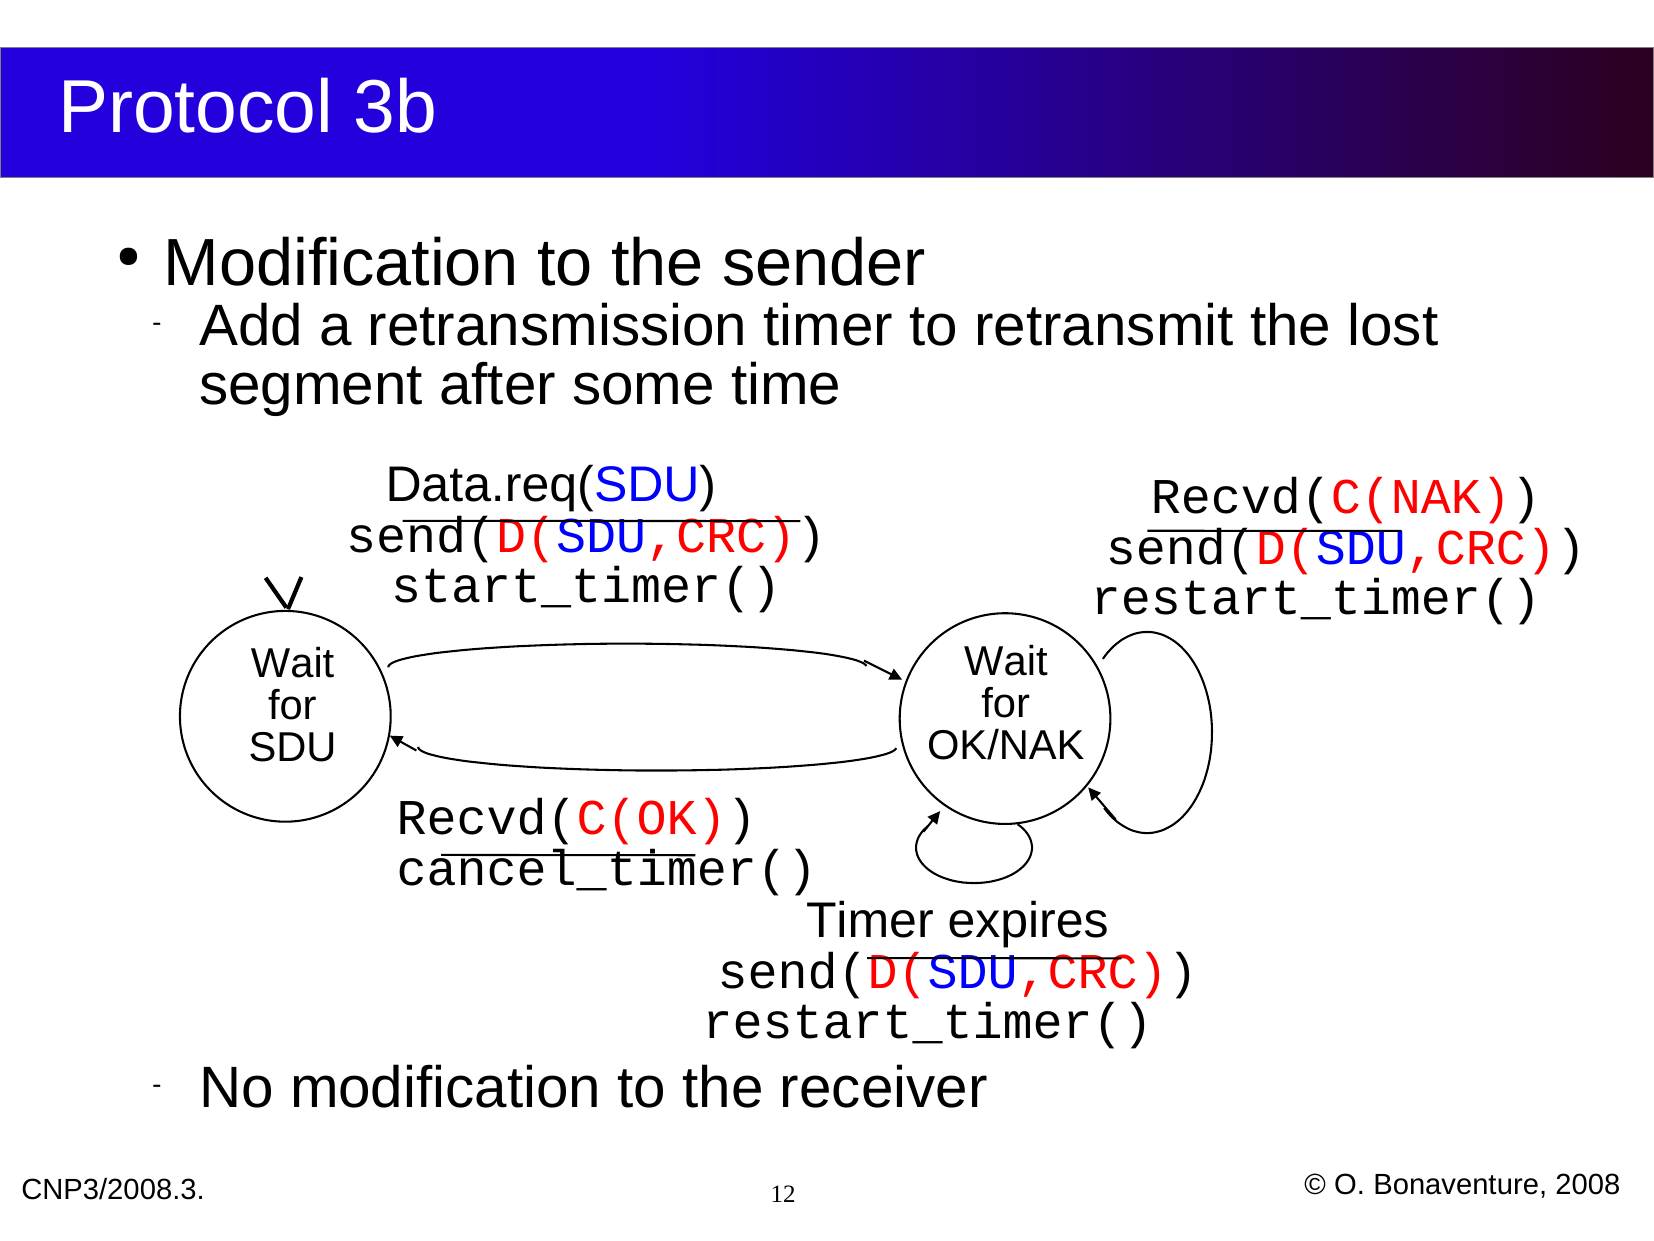

# Protocol 3b
Modification to the sender
Add a retransmission timer to retransmit the lost segment after some time
No modification to the receiver
Data.req(SDU)
send(D(SDU,CRC))
start_timer()
Recvd(C(NAK))
send(D(SDU,CRC))
restart_timer()
Wait
for
OK/NAK
Wait
for
SDU
Recvd(C(OK))
cancel_timer()
Timer expires
send(D(SDU,CRC))
restart_timer()
© O. Bonaventure, 2008
CNP3/2008.3.